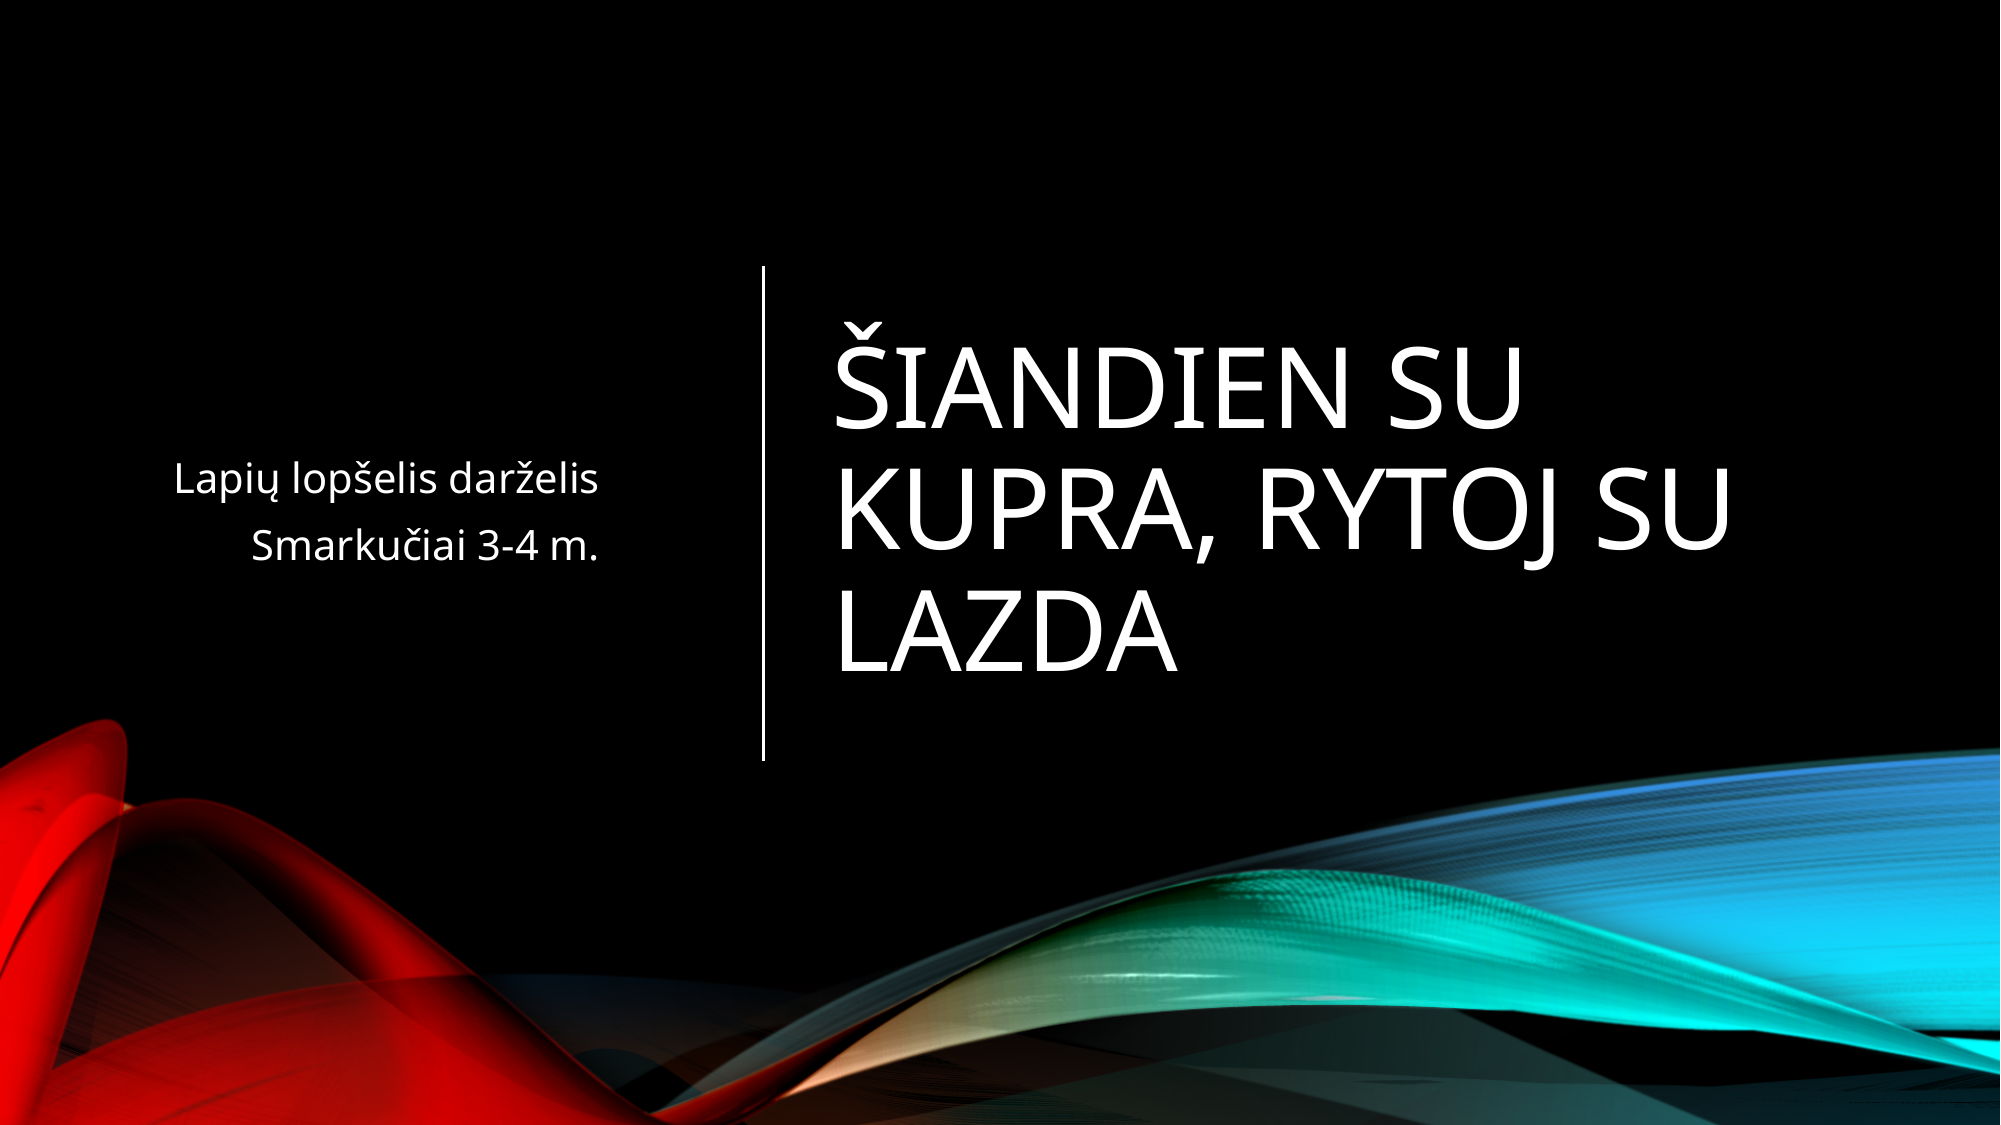

Lapių lopšelis darželis
Smarkučiai 3-4 m.
# Šiandien su kupra, rytoj su lazda